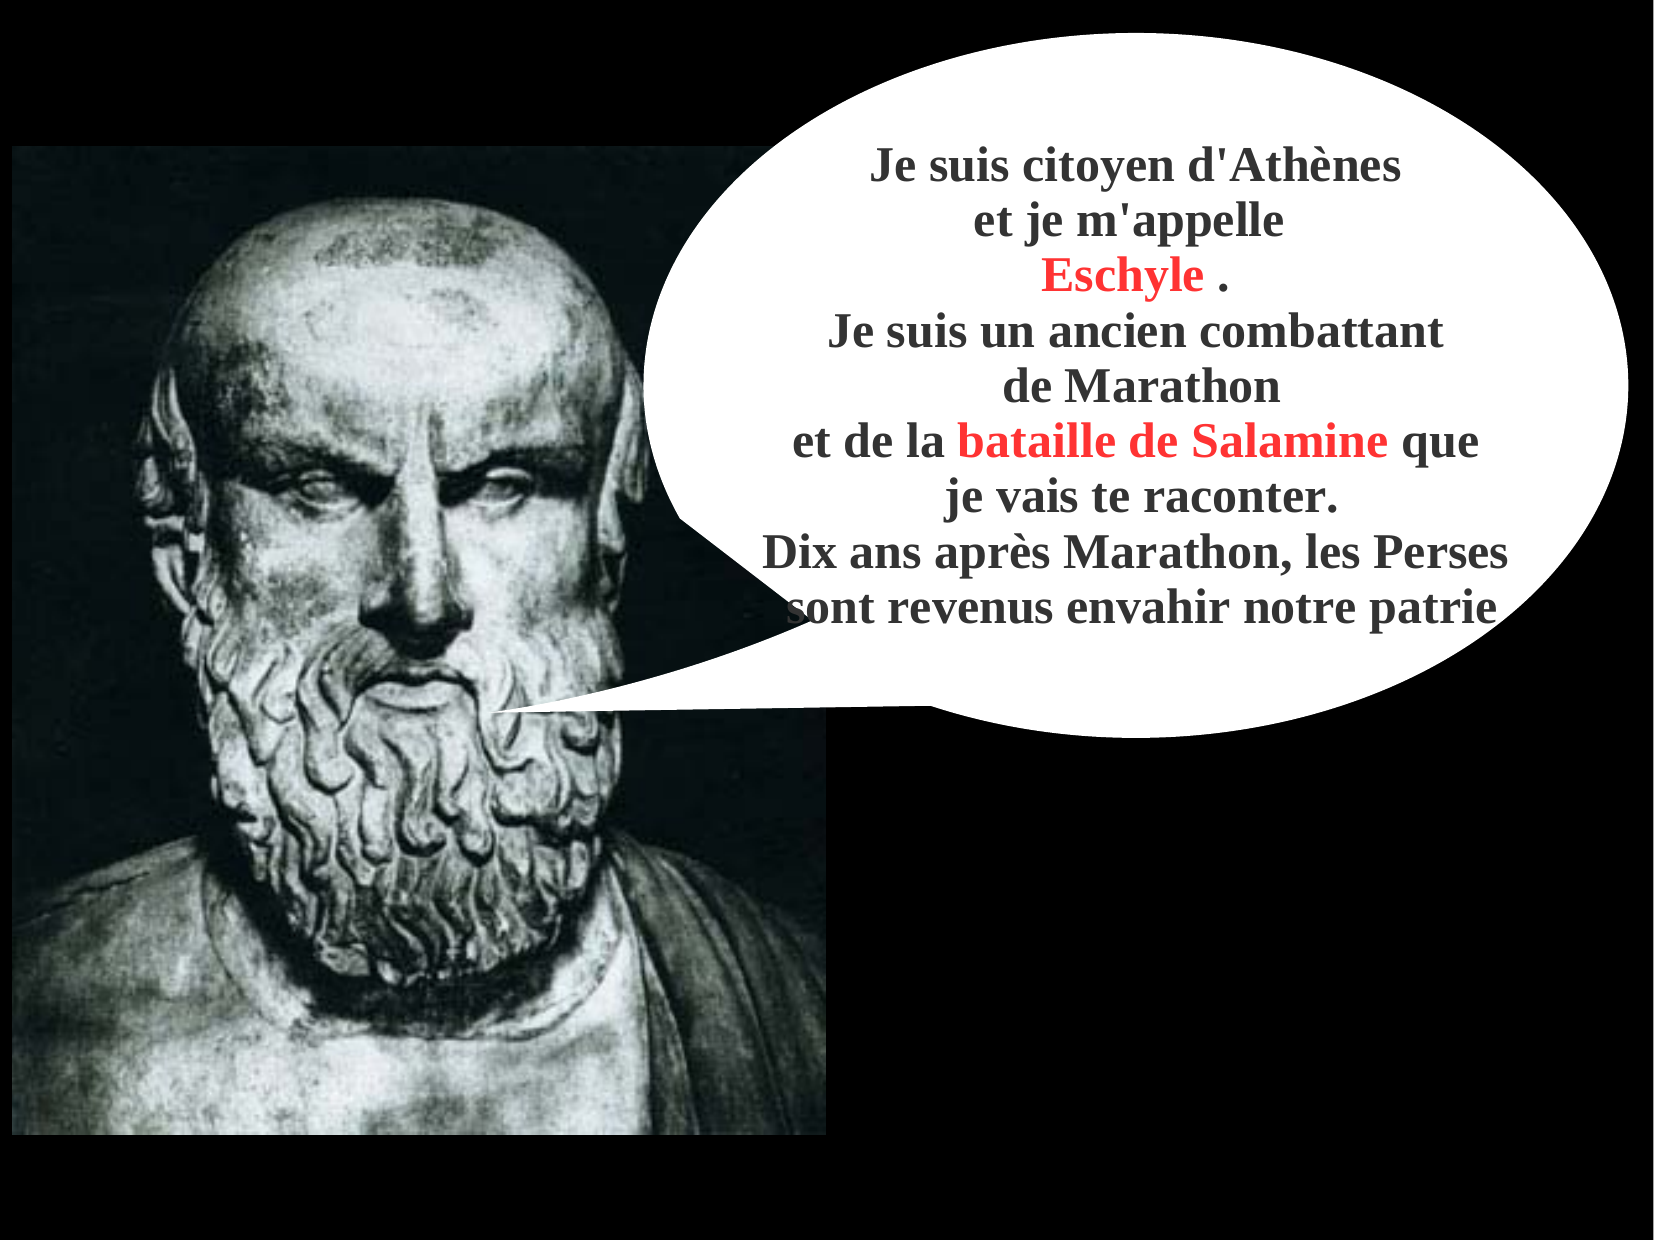

Je suis citoyen d'Athènes
et je m'appelle
Eschyle .
Je suis un ancien combattant
 de Marathon
et de la bataille de Salamine que
 je vais te raconter.
Dix ans après Marathon, les Perses
 sont revenus envahir notre patrie